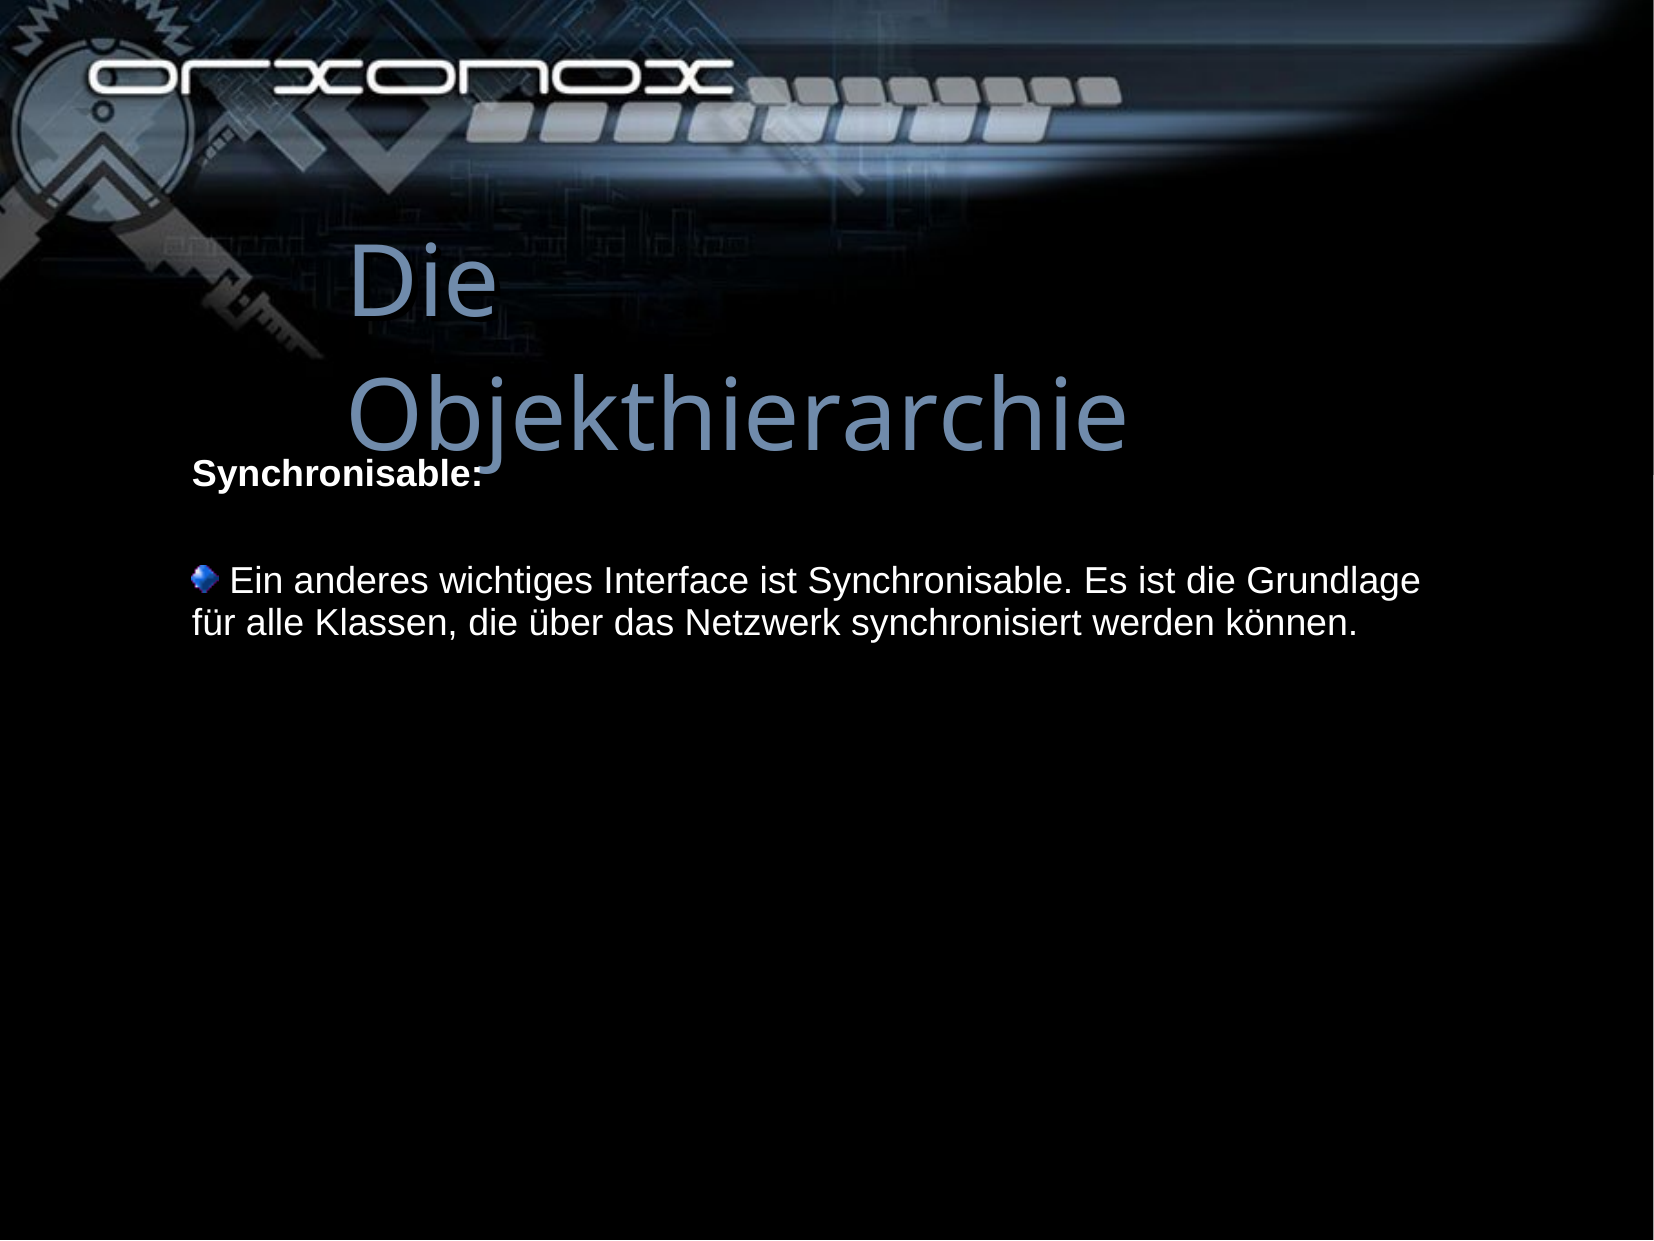

Die Objekthierarchie
Synchronisable:
 Ein anderes wichtiges Interface ist Synchronisable. Es ist die Grundlage für alle Klassen, die über das Netzwerk synchronisiert werden können.